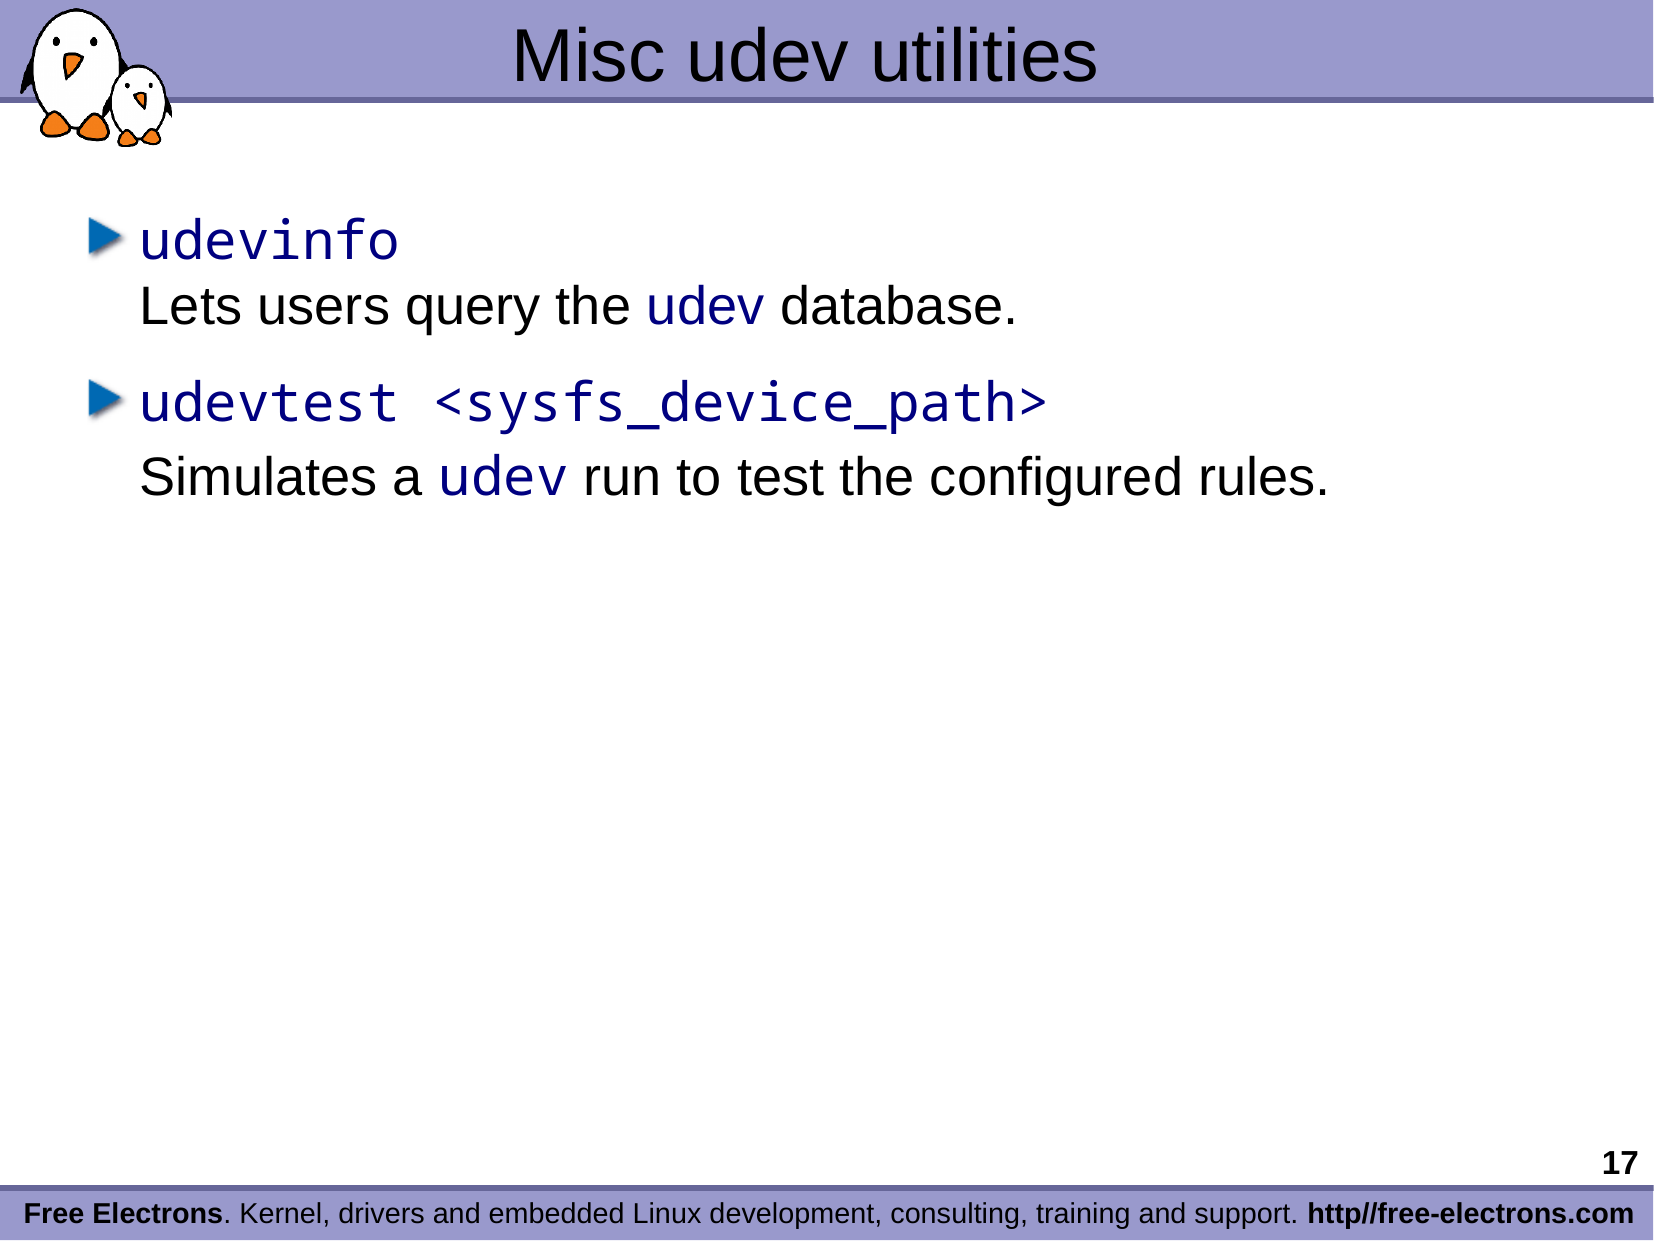

# Misc udev utilities
udevinfo
Lets users query the udev database.
udevtest <sysfs_device_path>
Simulates a udev run to test the configured rules.